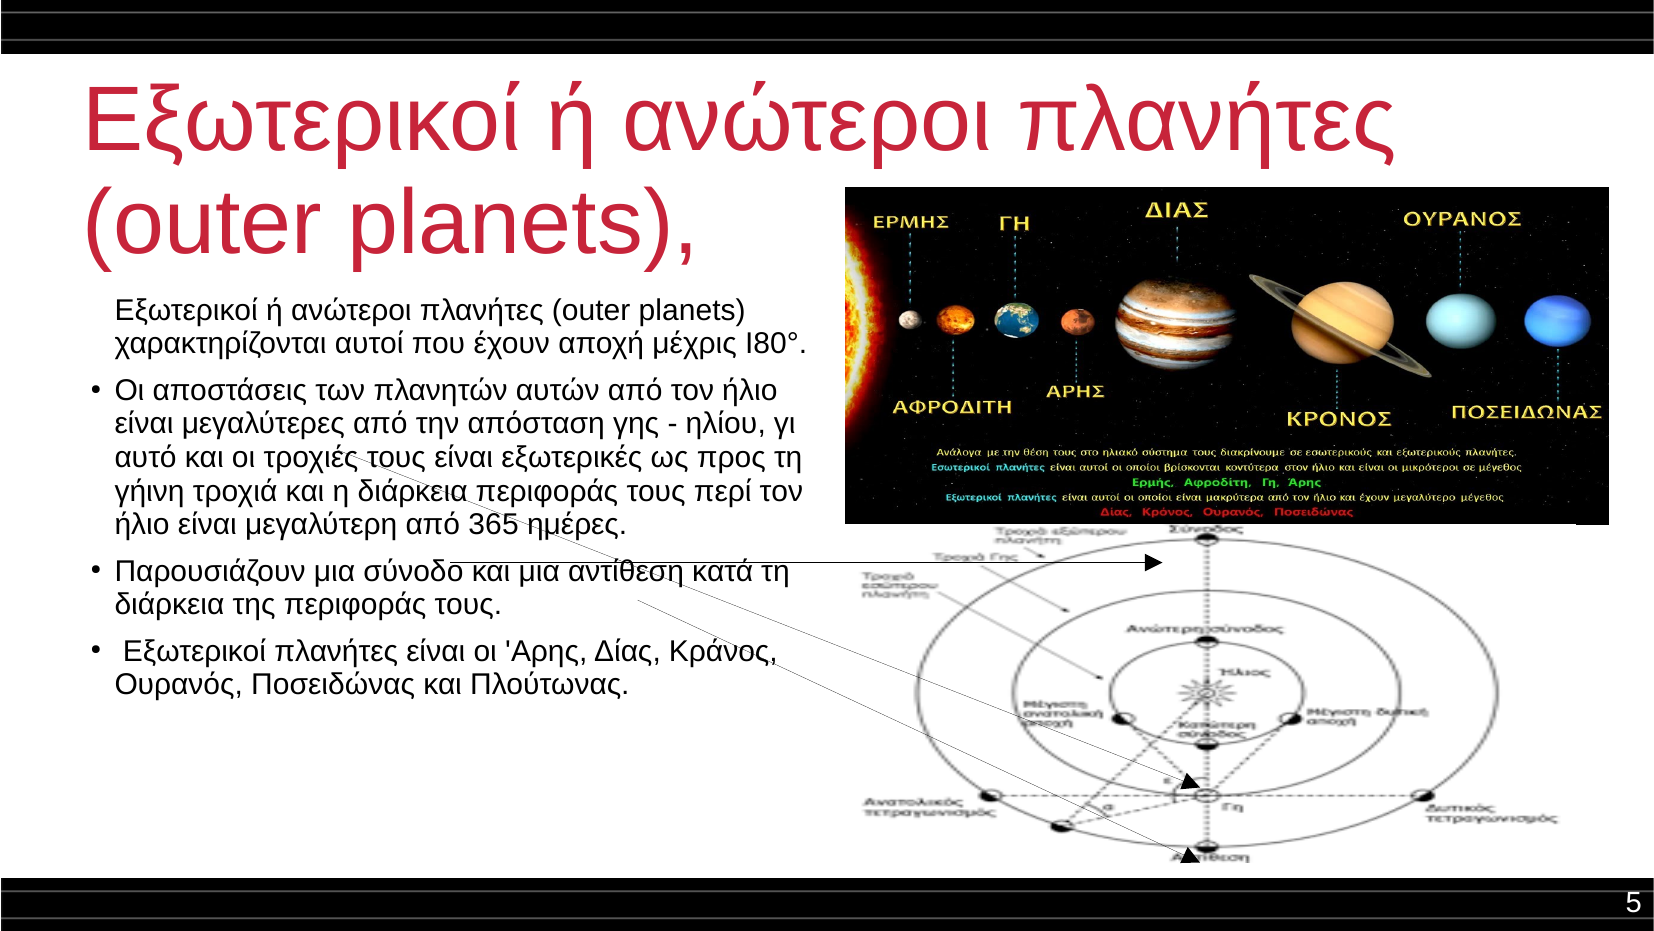

# Εξωτερικοί ή ανώτεροι πλανήτες (outer planets),
Εξωτερικοί ή ανώτεροι πλανήτες (outer planets) χαρακτηρίζονται αυτοί που έχουν αποχή μέχρις Ι80°.
Οι αποστάσεις των πλανητών αυτών από τον ήλιο είναι μεγαλύτερες από την απόσταση γης - ηλίου, γι αυτό και οι τροχιές τους είναι εξωτερικές ως προς τη γήινη τροχιά και η διάρκεια περιφοράς τους περί τον ήλιο είναι μεγαλύτερη από 365 ημέρες.
Παρουσιάζουν μια σύνοδο και μια αντίθεση κατά τη διάρκεια της περιφοράς τους.
 Εξωτερικοί πλανήτες είναι οι 'Αρης, Δίας, Κράνος, Ουρανός, Ποσειδώνας και Πλούτωνας.